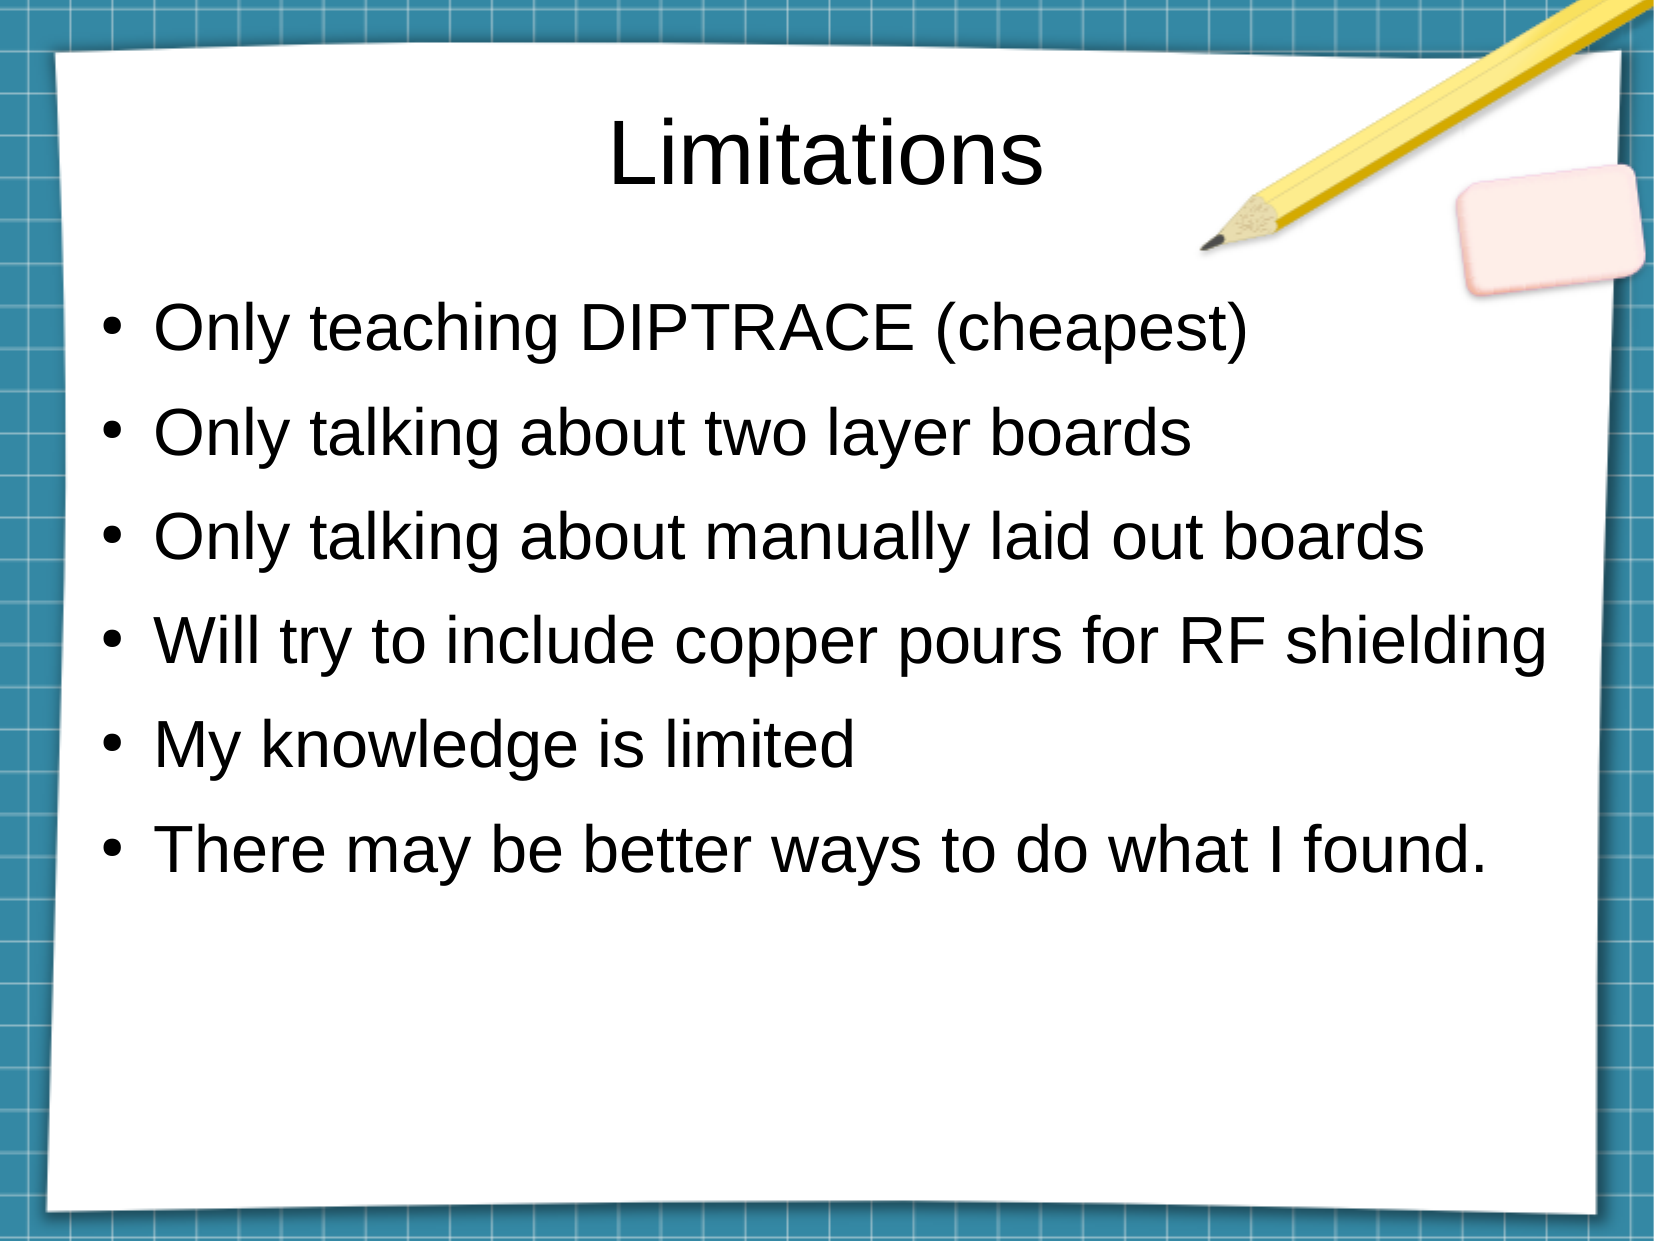

# Limitations
Only teaching DIPTRACE (cheapest)
Only talking about two layer boards
Only talking about manually laid out boards
Will try to include copper pours for RF shielding
My knowledge is limited
There may be better ways to do what I found.